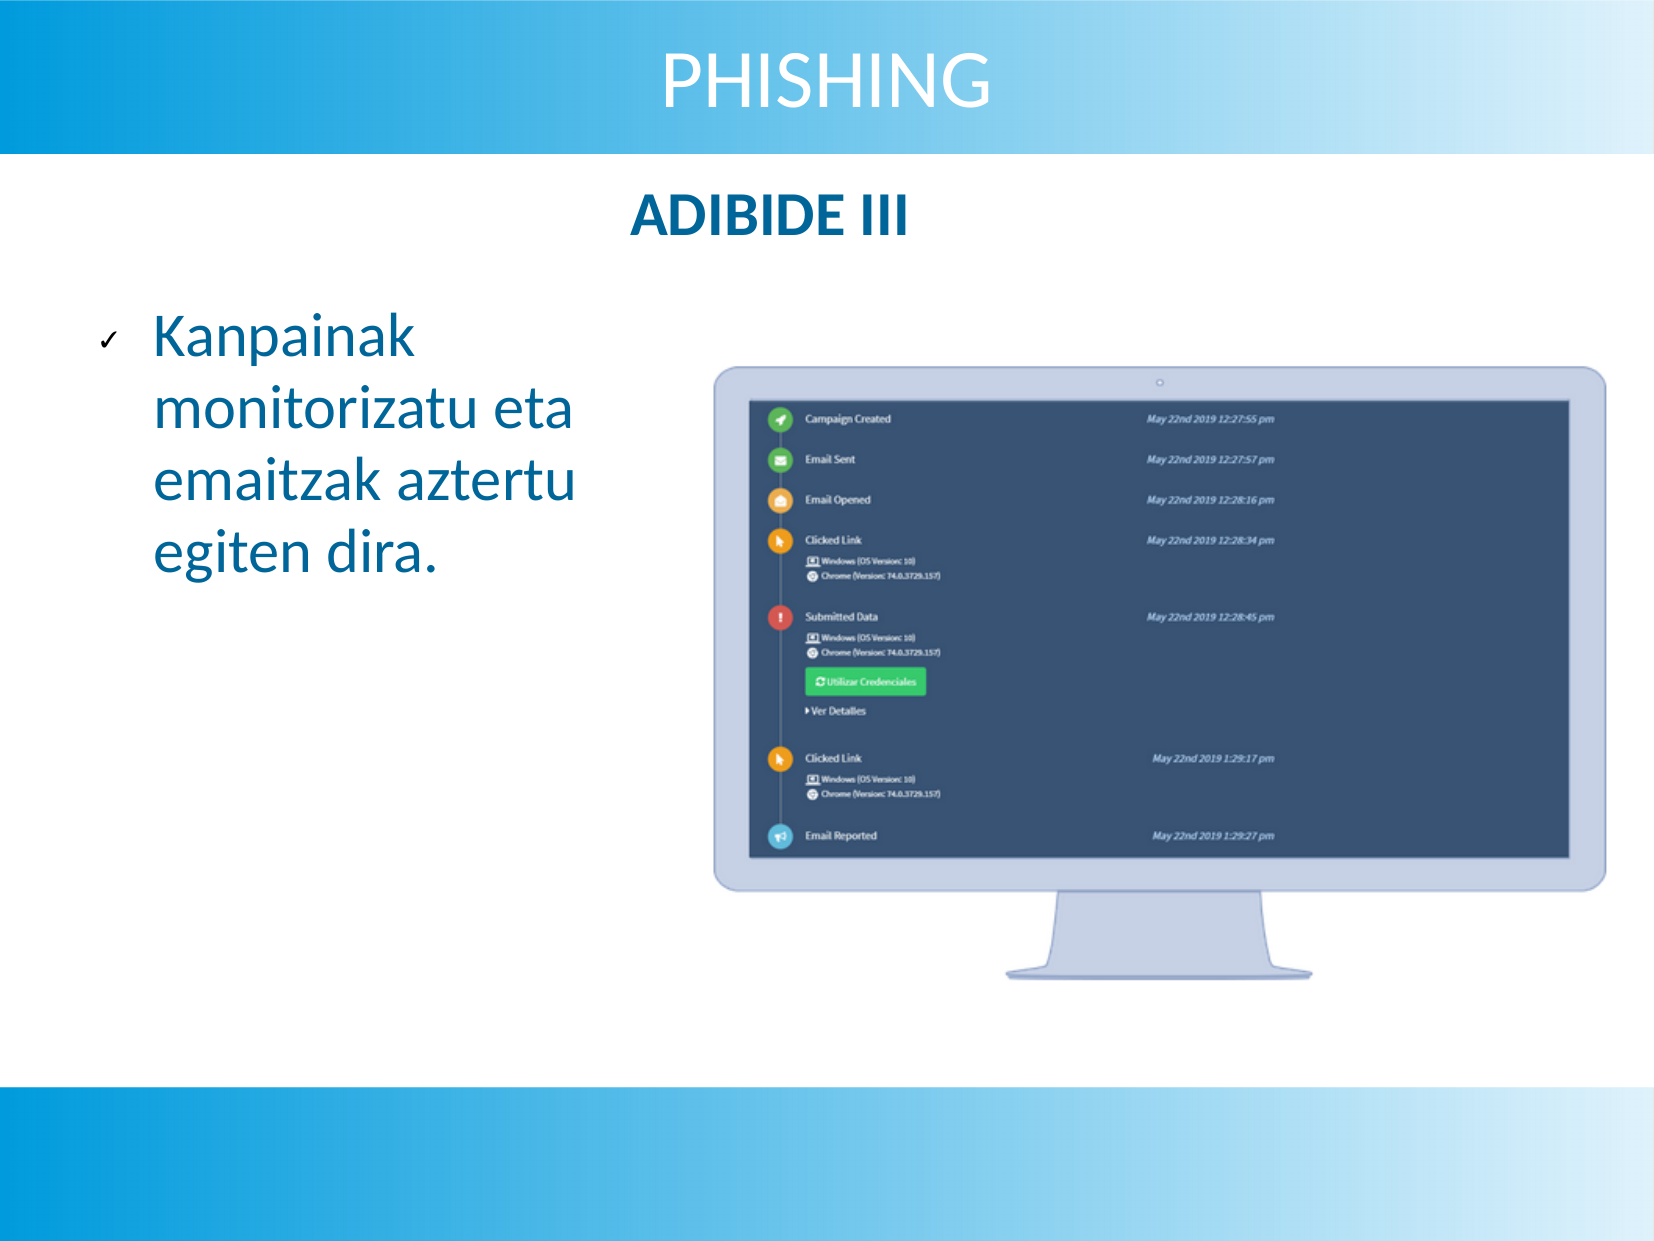

# PHISHING
ADIBIDE III
Kanpainak monitorizatu eta emaitzak aztertu egiten dira.